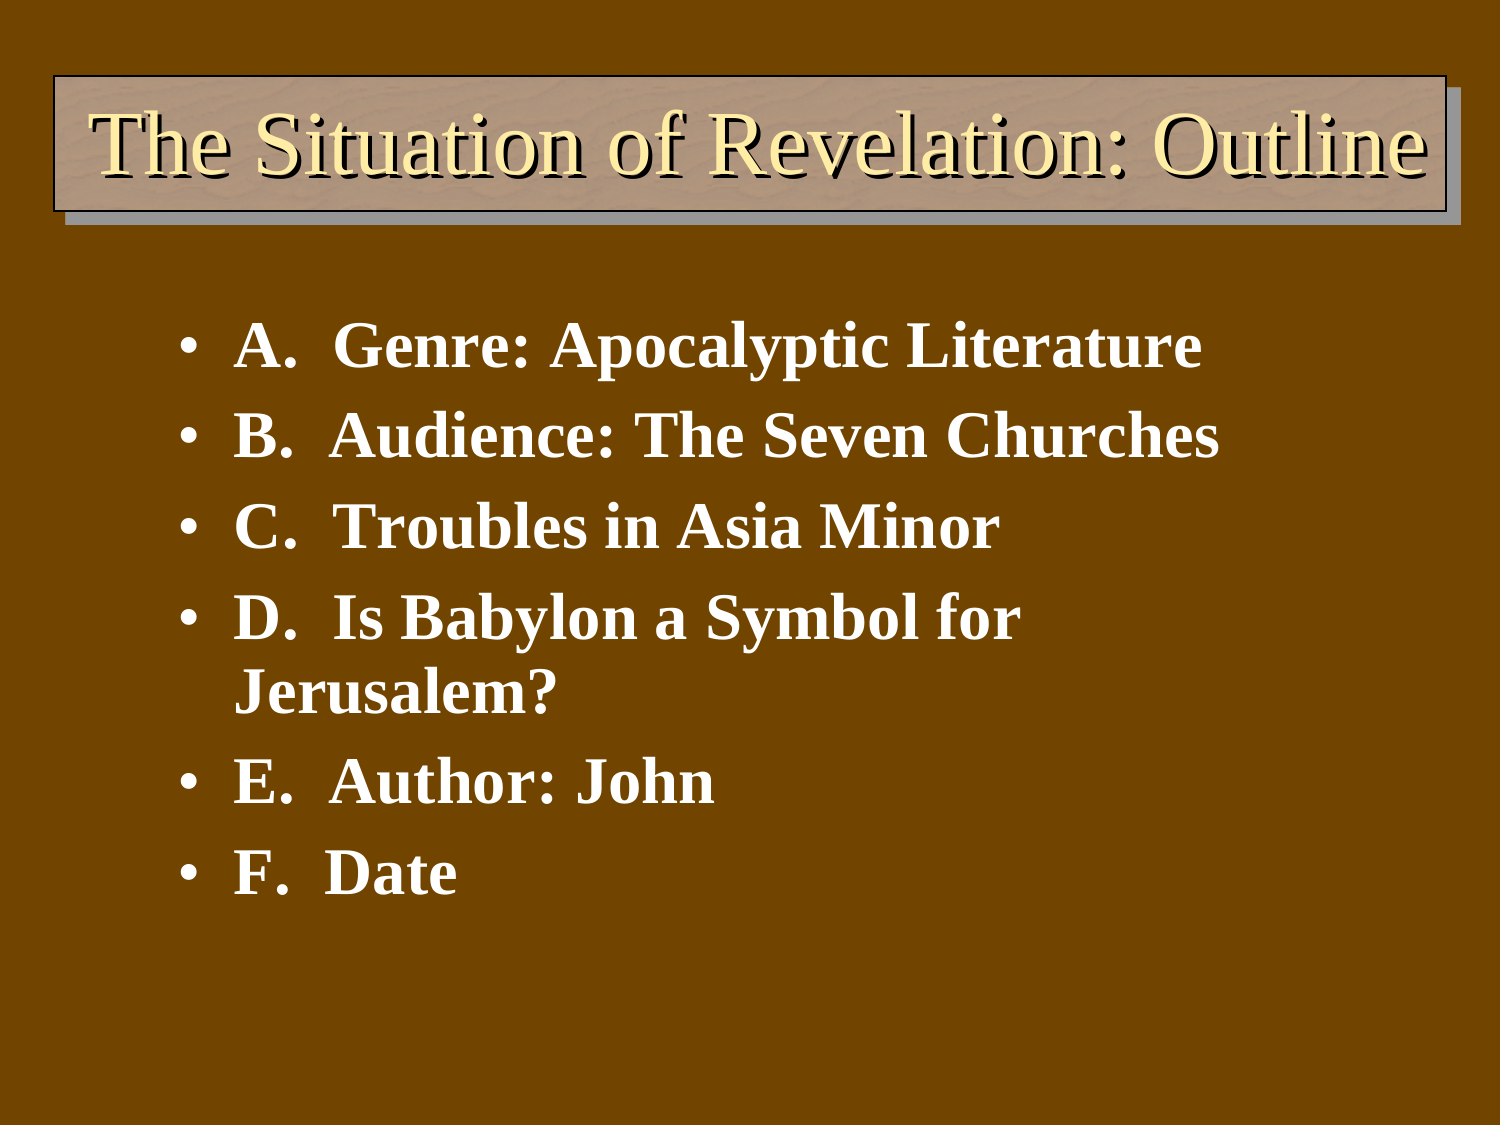

# The Situation of Revelation: Outline
A. Genre: Apocalyptic Literature
B. Audience: The Seven Churches
C. Troubles in Asia Minor
D. Is Babylon a Symbol for Jerusalem?
E. Author: John
F. Date